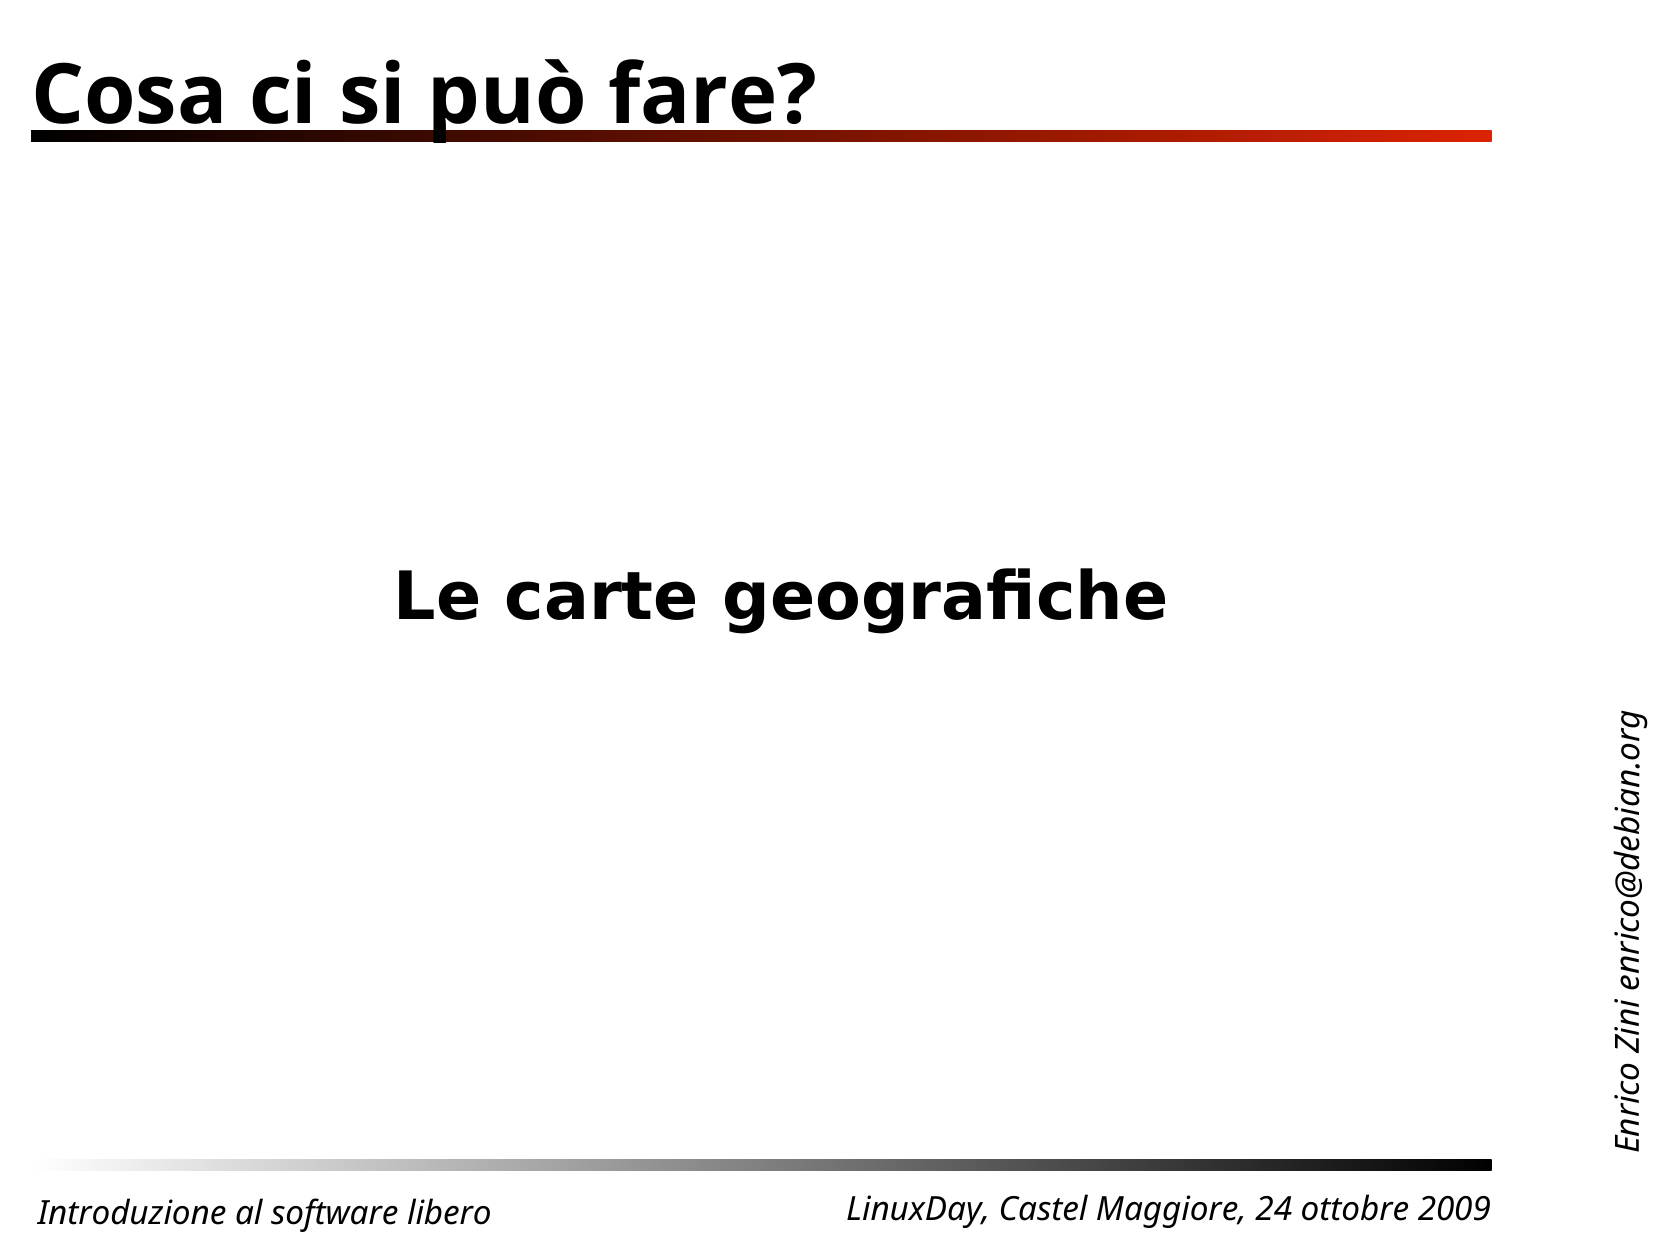

Cosa ci si può fare?
Le carte geografiche